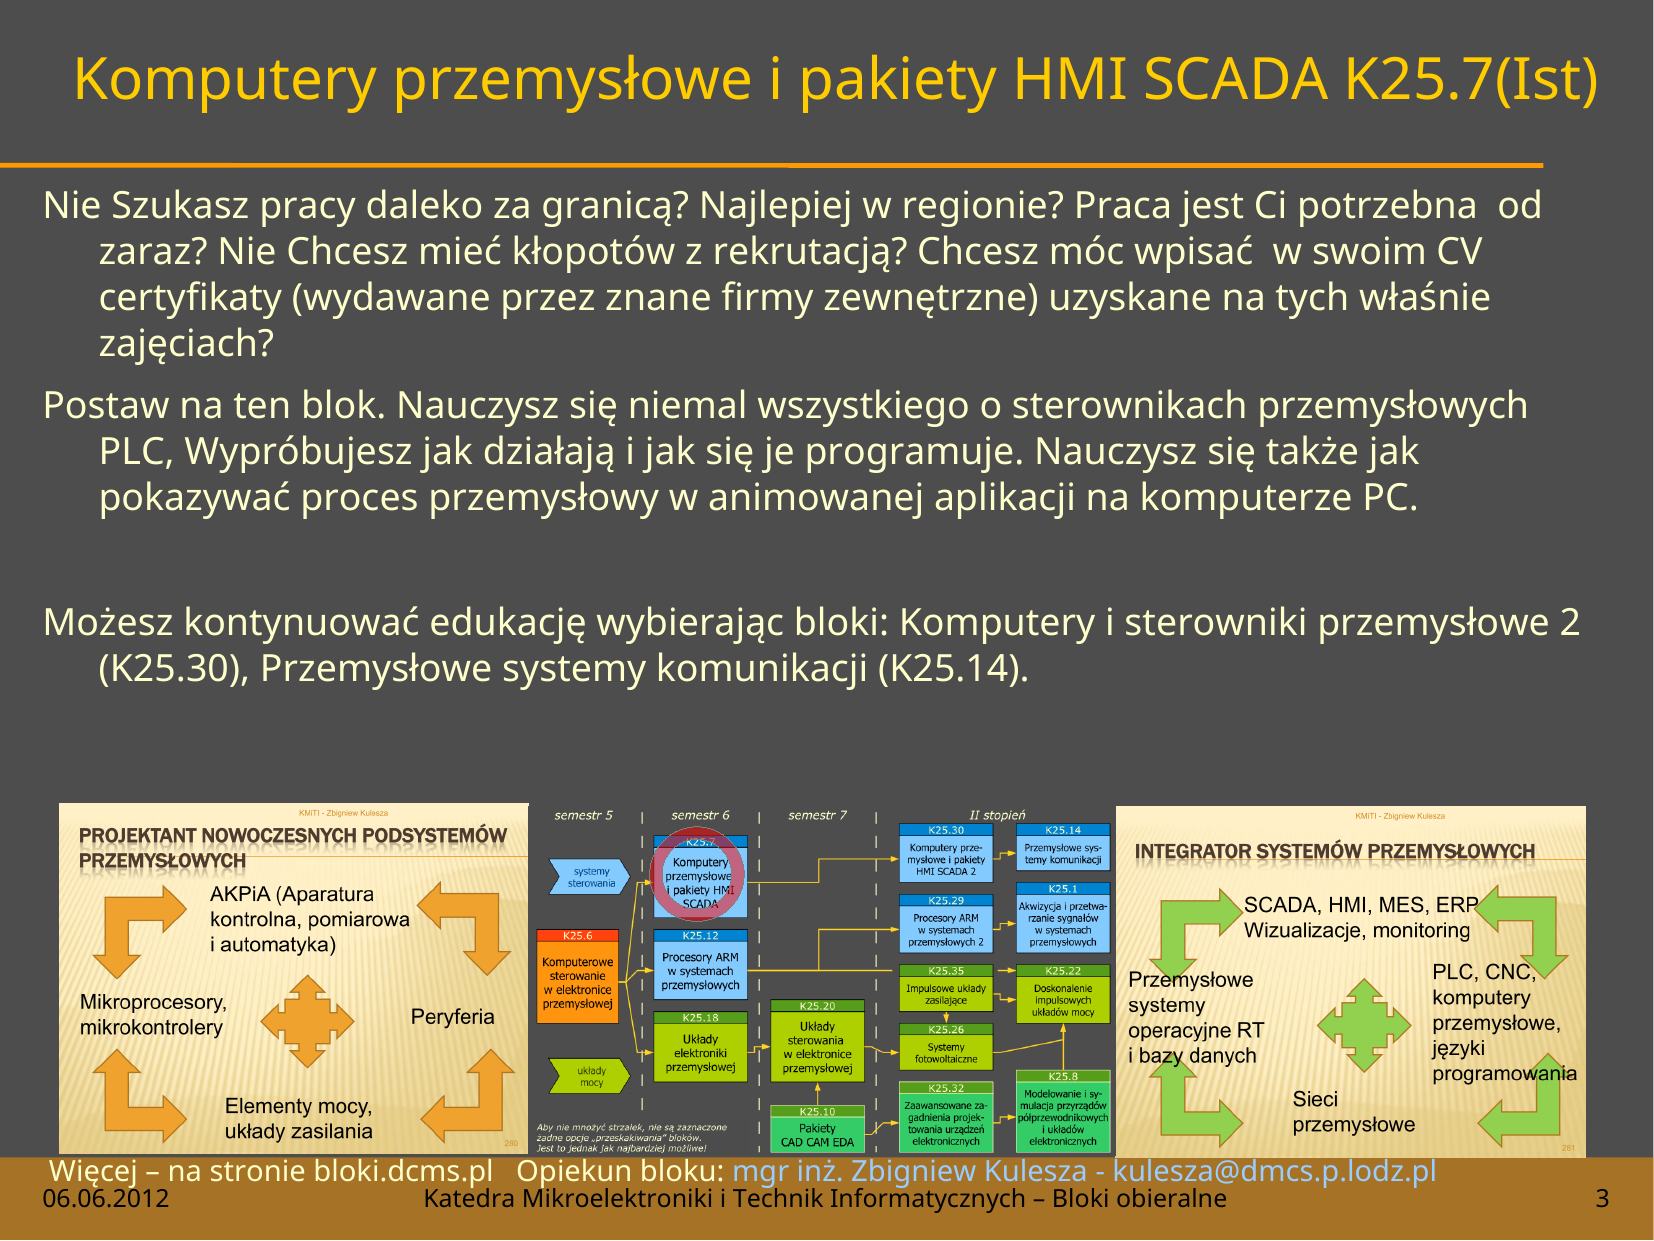

# Komputery przemysłowe i pakiety HMI SCADA K25.7(Ist)
Nie Szukasz pracy daleko za granicą? Najlepiej w regionie? Praca jest Ci potrzebna od zaraz? Nie Chcesz mieć kłopotów z rekrutacją? Chcesz móc wpisać w swoim CV certyfikaty (wydawane przez znane firmy zewnętrzne) uzyskane na tych właśnie zajęciach?
Postaw na ten blok. Nauczysz się niemal wszystkiego o sterownikach przemysłowych PLC, Wypróbujesz jak działają i jak się je programuje. Nauczysz się także jak pokazywać proces przemysłowy w animowanej aplikacji na komputerze PC.
Możesz kontynuować edukację wybierając bloki: Komputery i sterowniki przemysłowe 2 (K25.30), Przemysłowe systemy komunikacji (K25.14).
Więcej – na stronie bloki.dcms.pl Opiekun bloku: mgr inż. Zbigniew Kulesza - kulesza@dmcs.p.lodz.pl
06.06.2012
Katedra Mikroelektroniki i Technik Informatycznych – Bloki obieralne
3